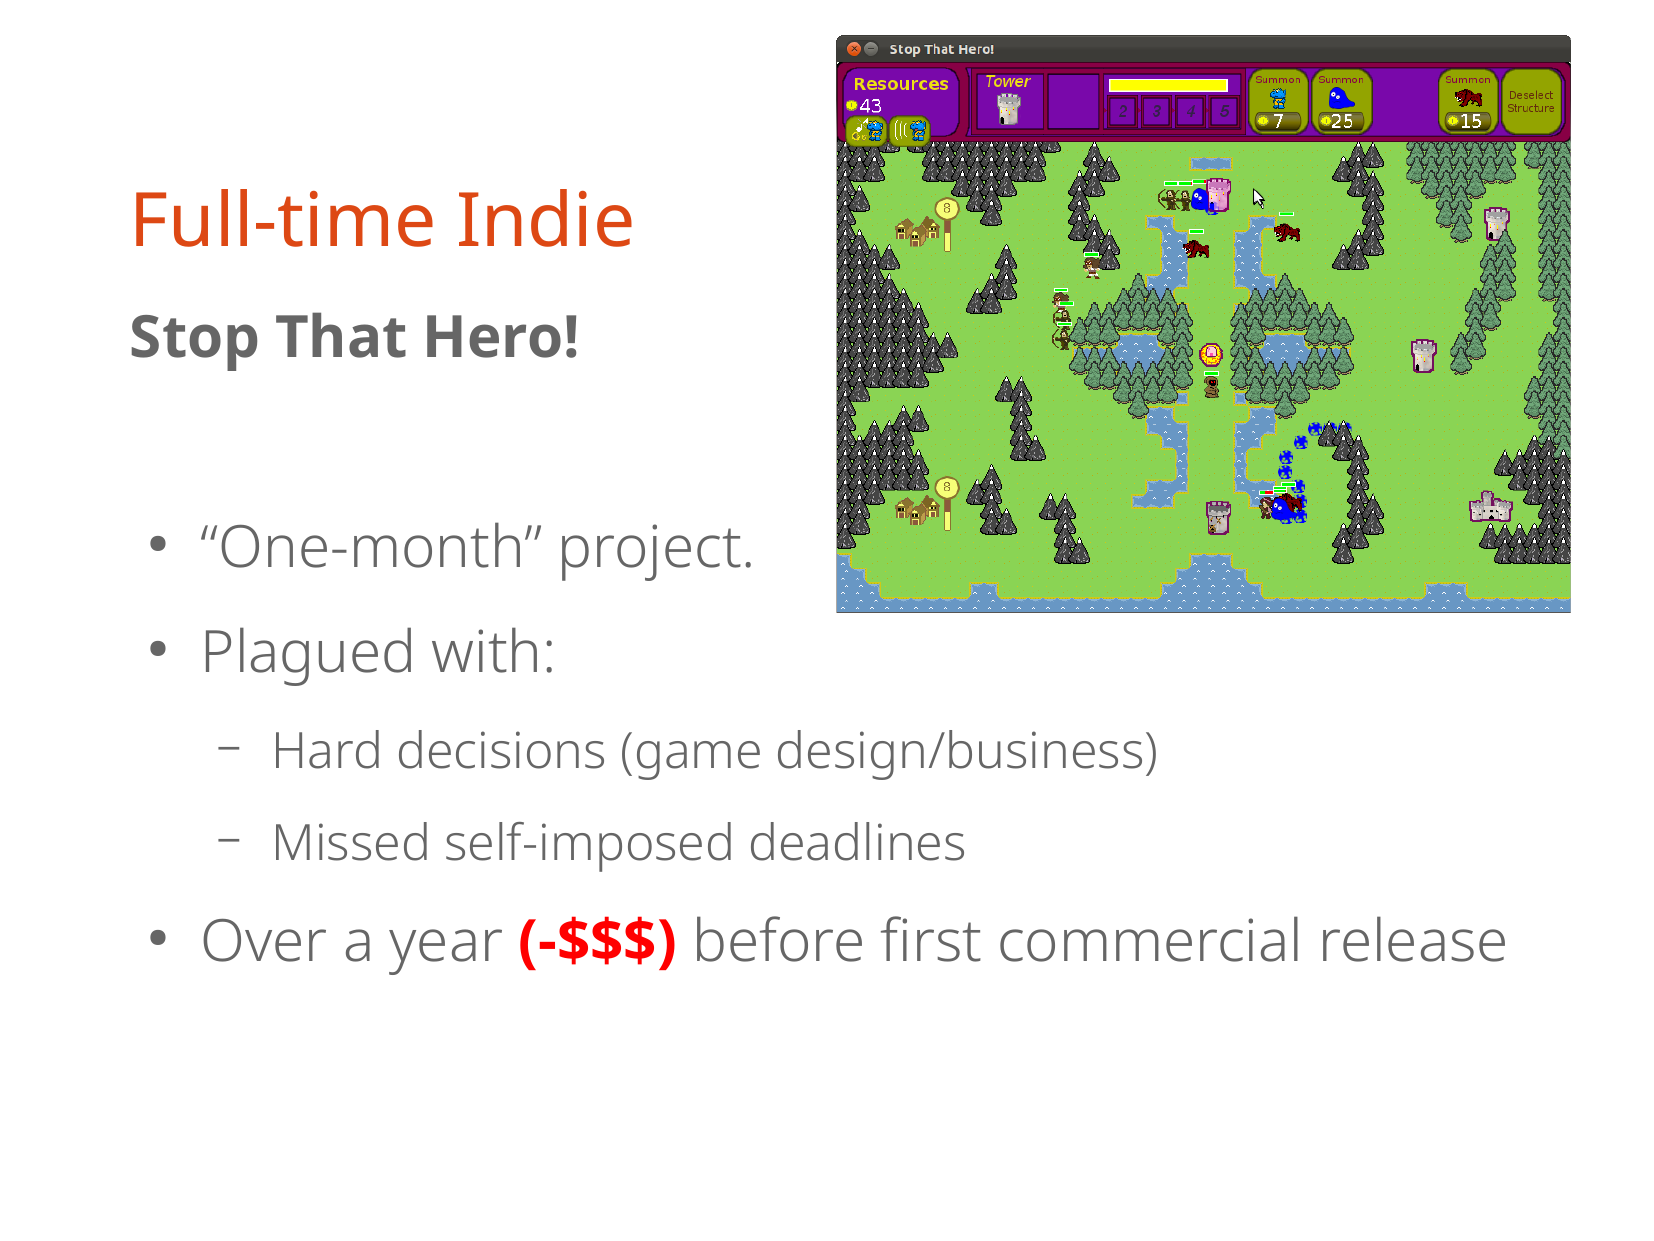

# Full-time Indie
Stop That Hero!
“One-month” project.
Plagued with:
Hard decisions (game design/business)
Missed self-imposed deadlines
Over a year (-$$$) before first commercial release